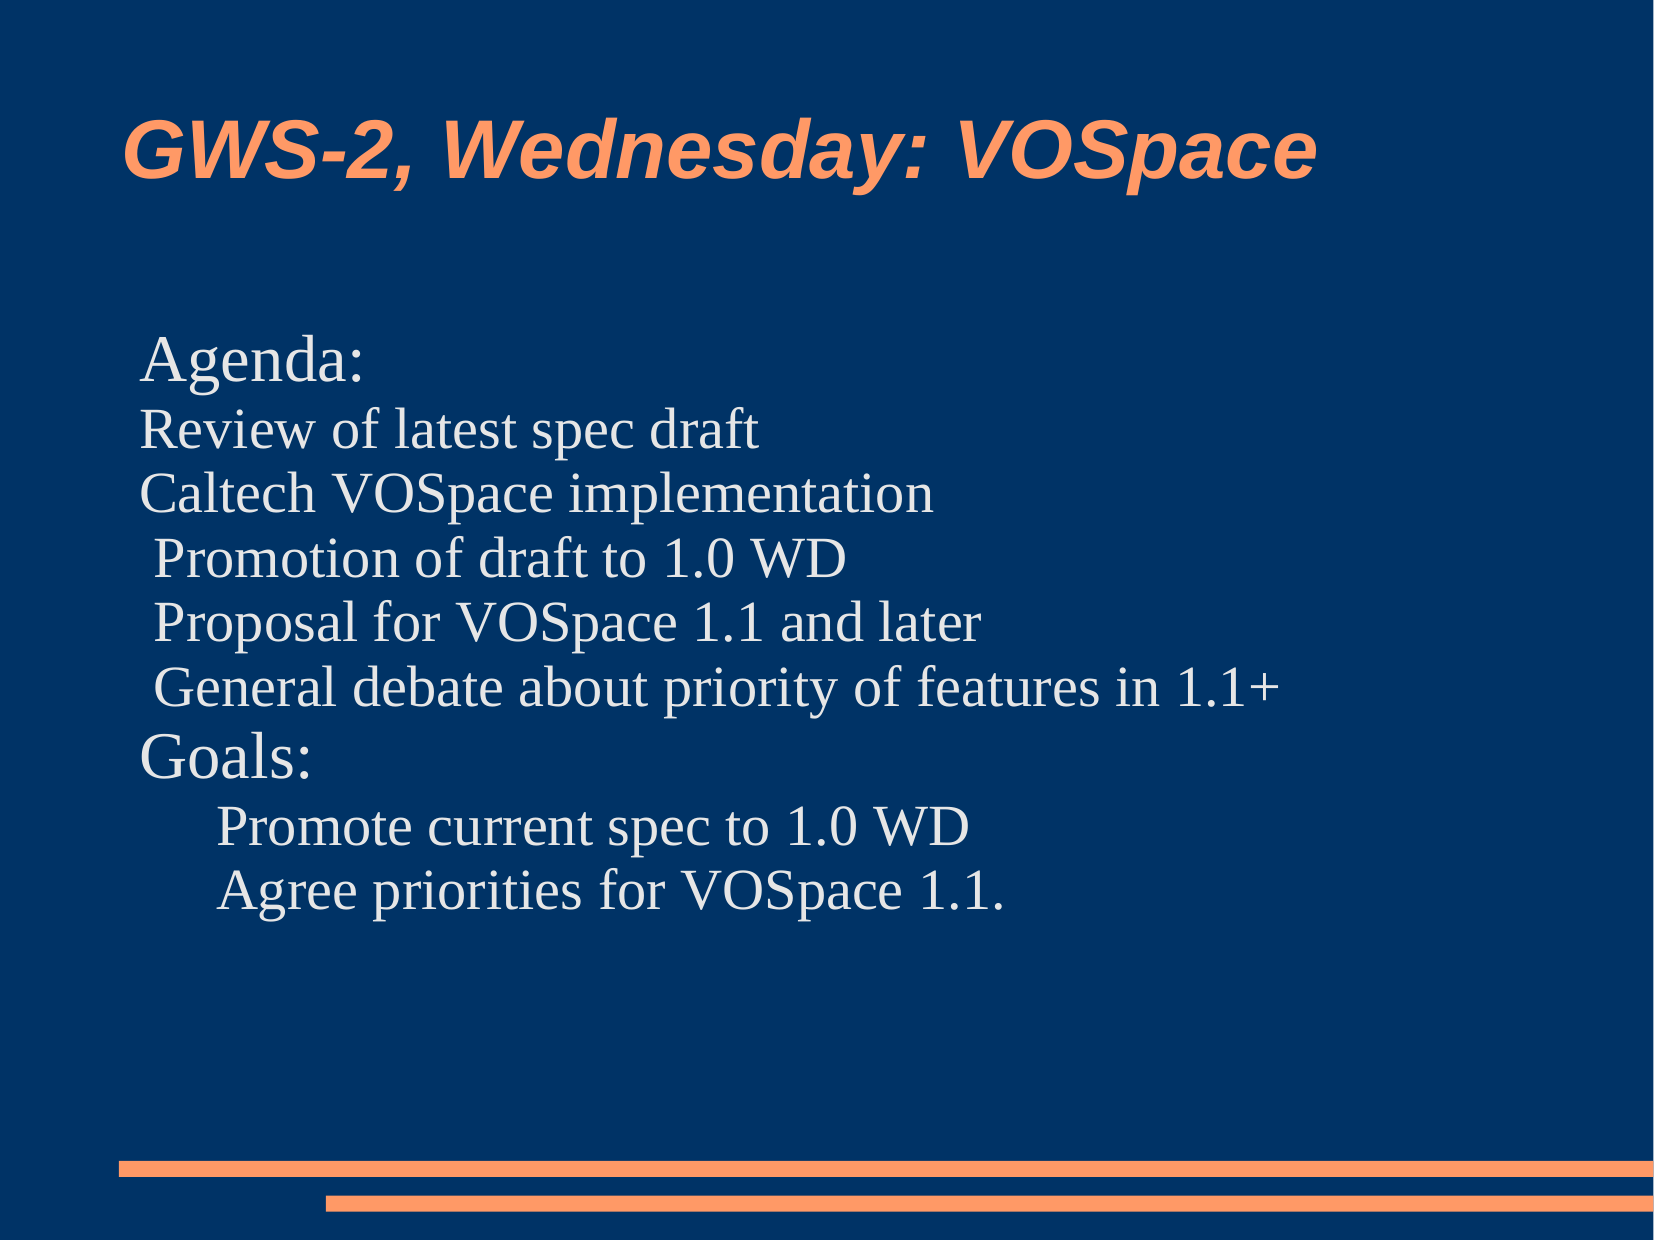

# GWS-2, Wednesday: VOSpace
Agenda:
Review of latest spec draft
Caltech VOSpace implementation
 Promotion of draft to 1.0 WD
 Proposal for VOSpace 1.1 and later
 General debate about priority of features in 1.1+
Goals:
Promote current spec to 1.0 WD
Agree priorities for VOSpace 1.1.